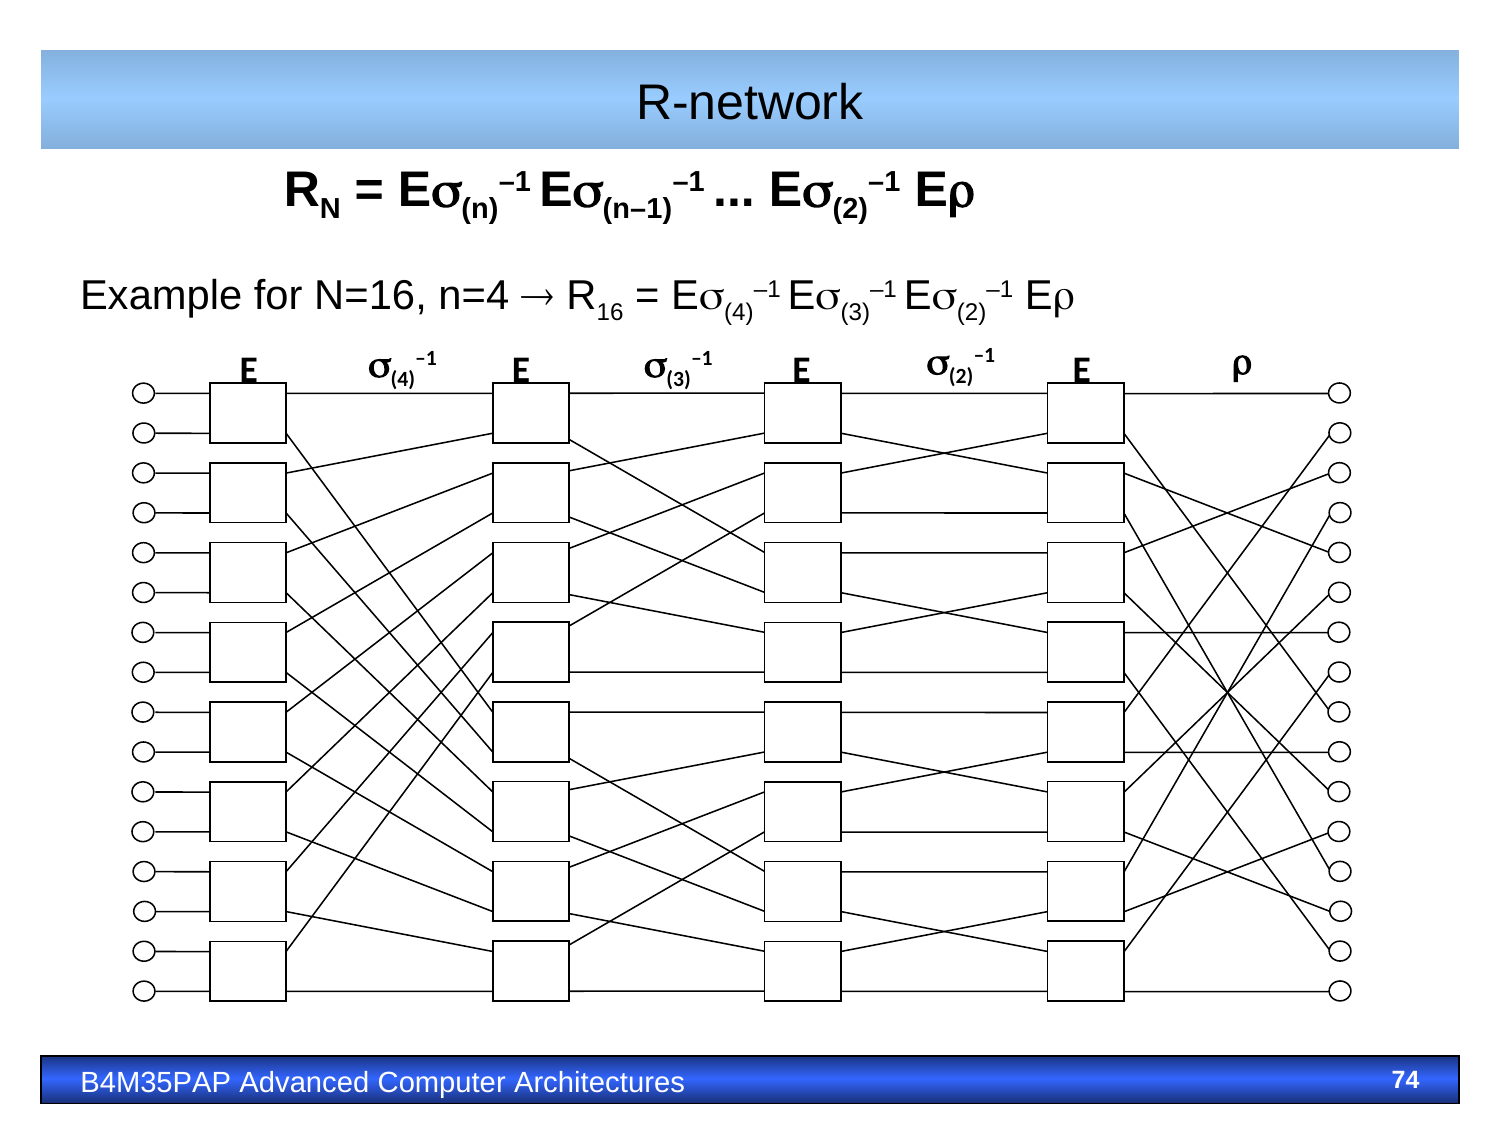

# R-network
			RN = E(n)–1 E(n–1)–1 ... E(2)–1 E
Example for N=16, n=4  R16 = E(4)–1 E(3)–1 E(2)–1 E

(2)–1
(4)–1
(3)–1
E
E
E
E